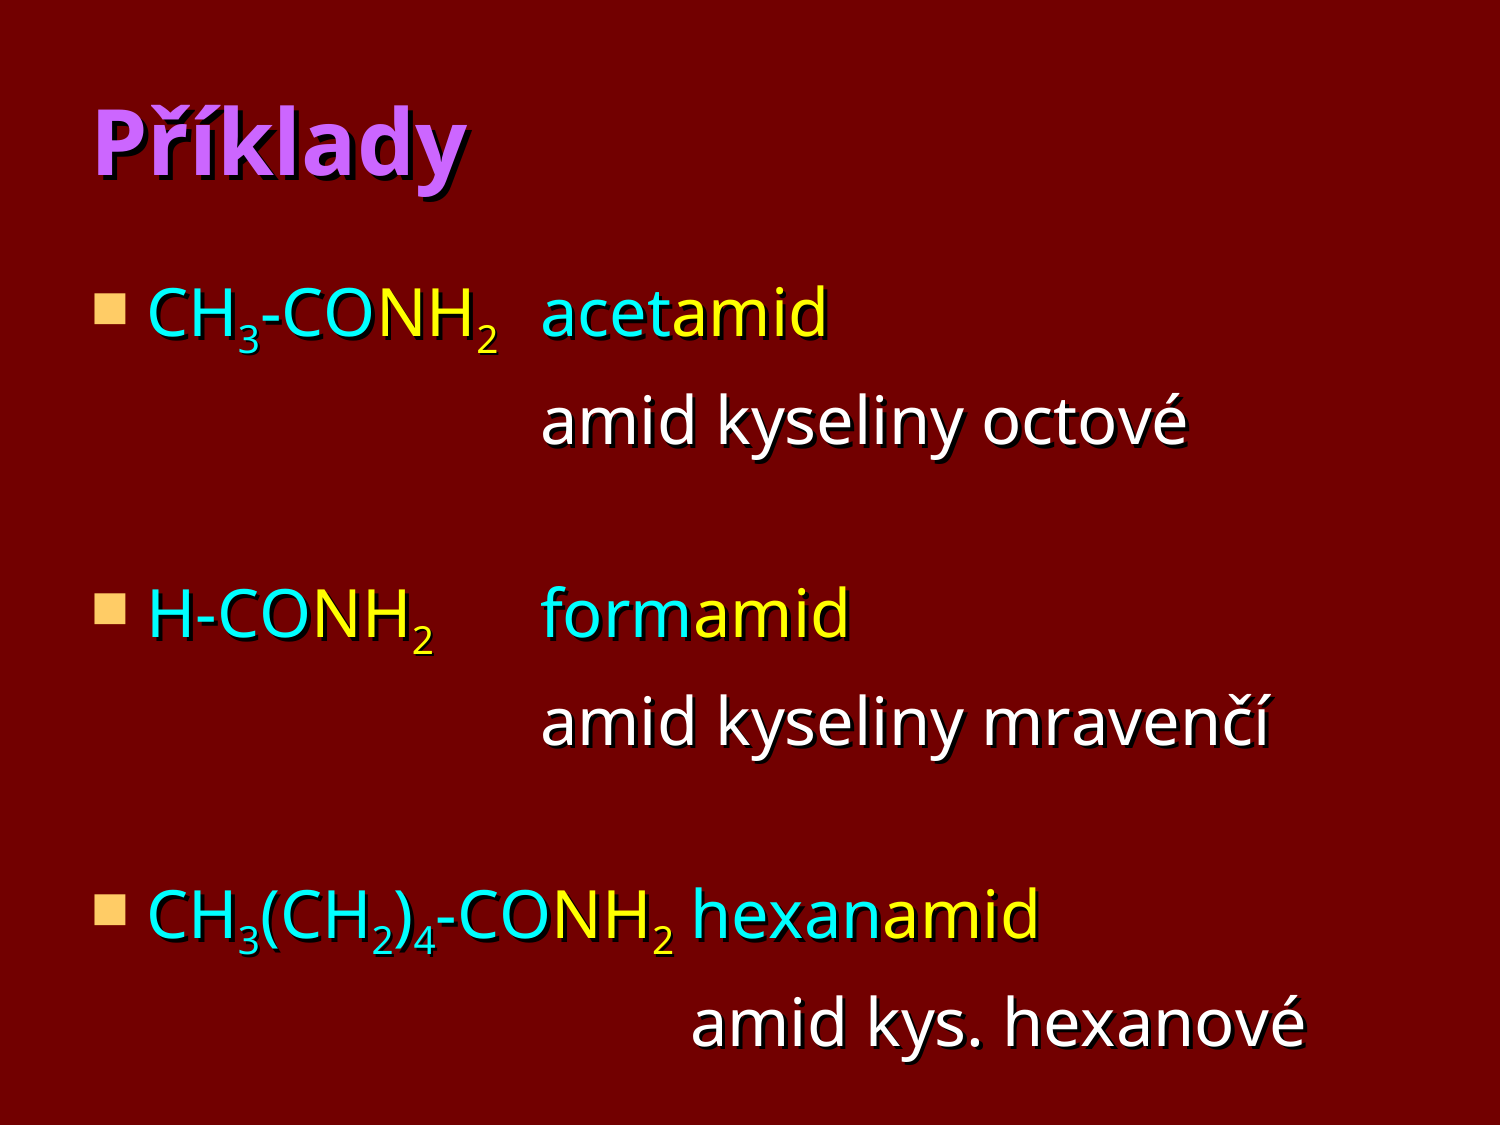

# Příklady
CH3-CONH2	acetamid
				amid kyseliny octové
H-CONH2	formamid
				amid kyseliny mravenčí
CH3(CH2)4-CONH2	hexanamid
					amid kys. hexanové